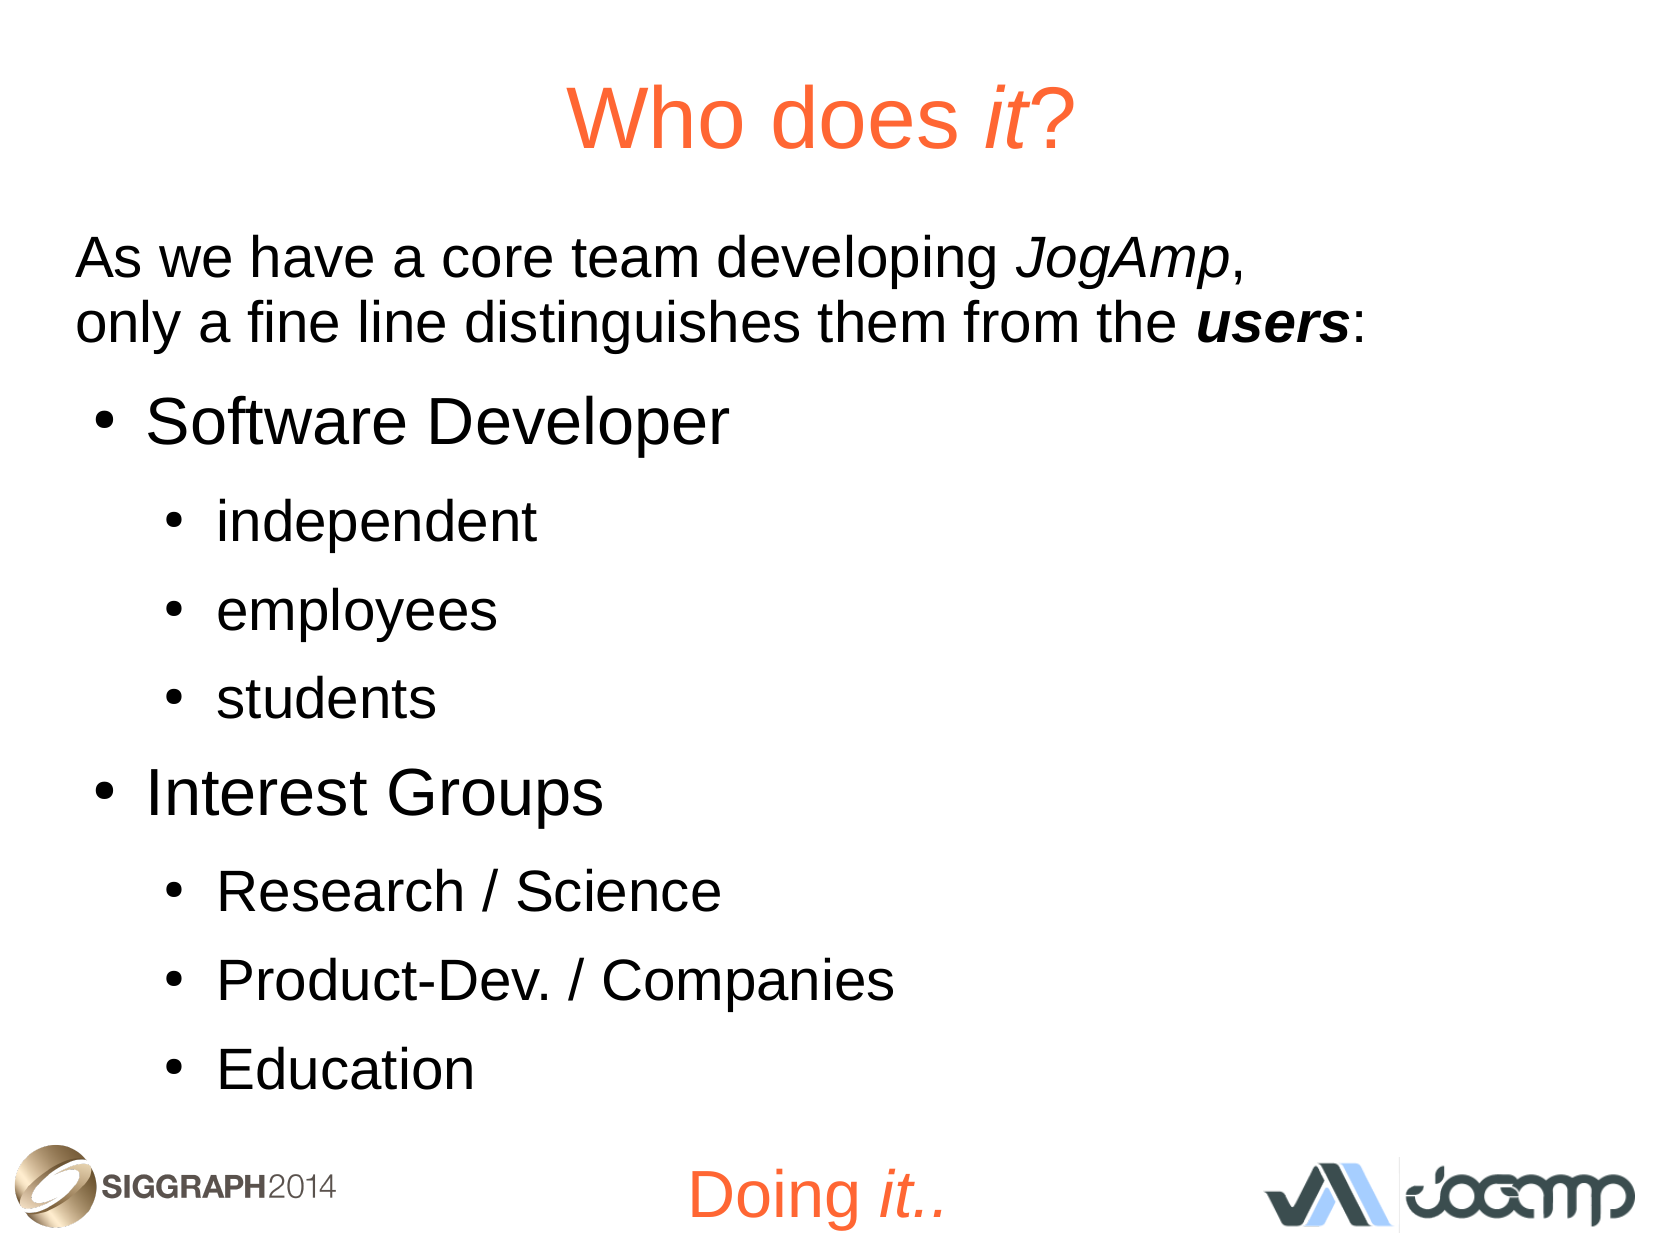

# Who does it?
As we have a core team developing JogAmp,
only a fine line distinguishes them from the users:
Software Developer
independent
employees
students
Interest Groups
Research / Science
Product-Dev. / Companies
Education
Doing it..